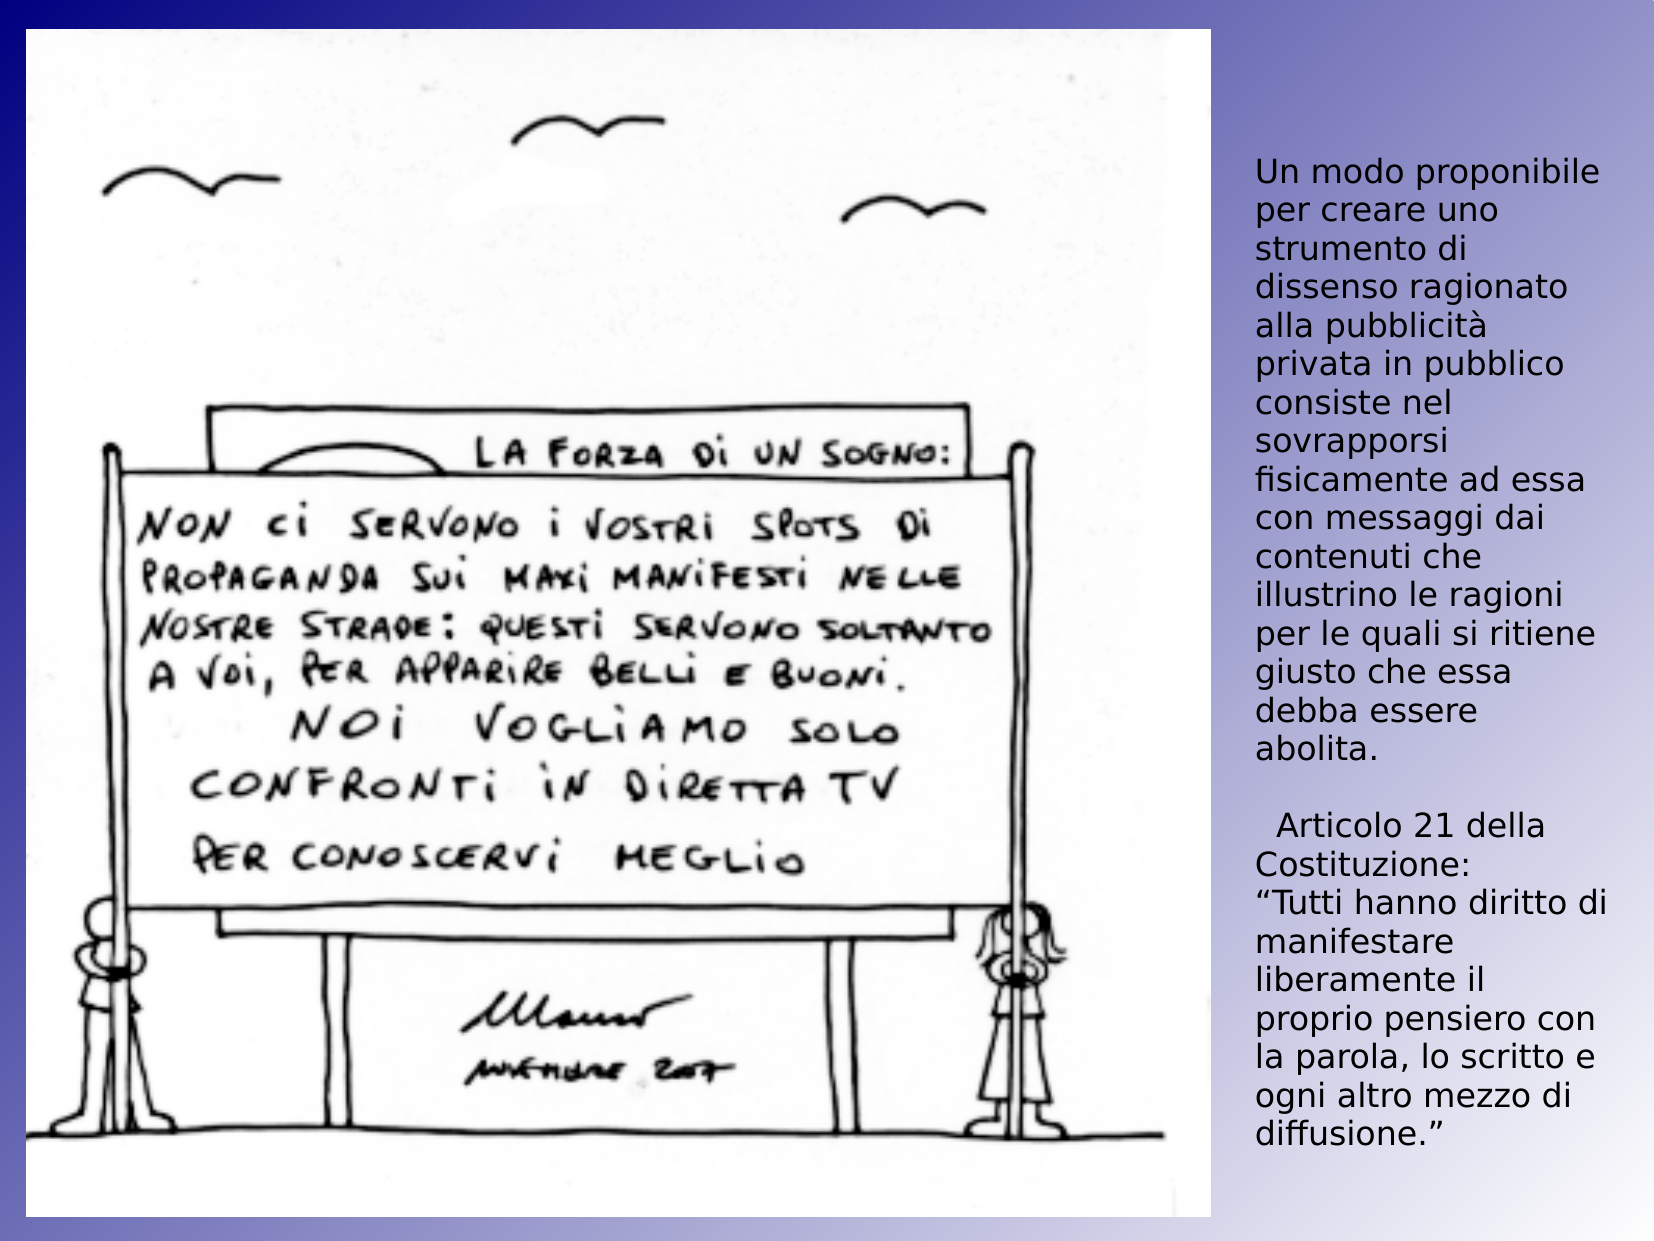

Un modo proponibile per creare uno strumento di dissenso ragionato alla pubblicità privata in pubblico consiste nel sovrapporsi fisicamente ad essa con messaggi dai contenuti che illustrino le ragioni per le quali si ritiene giusto che essa debba essere abolita.
 Articolo 21 della Costituzione:
“Tutti hanno diritto di manifestare liberamente il proprio pensiero con la parola, lo scritto e ogni altro mezzo di diffusione.”